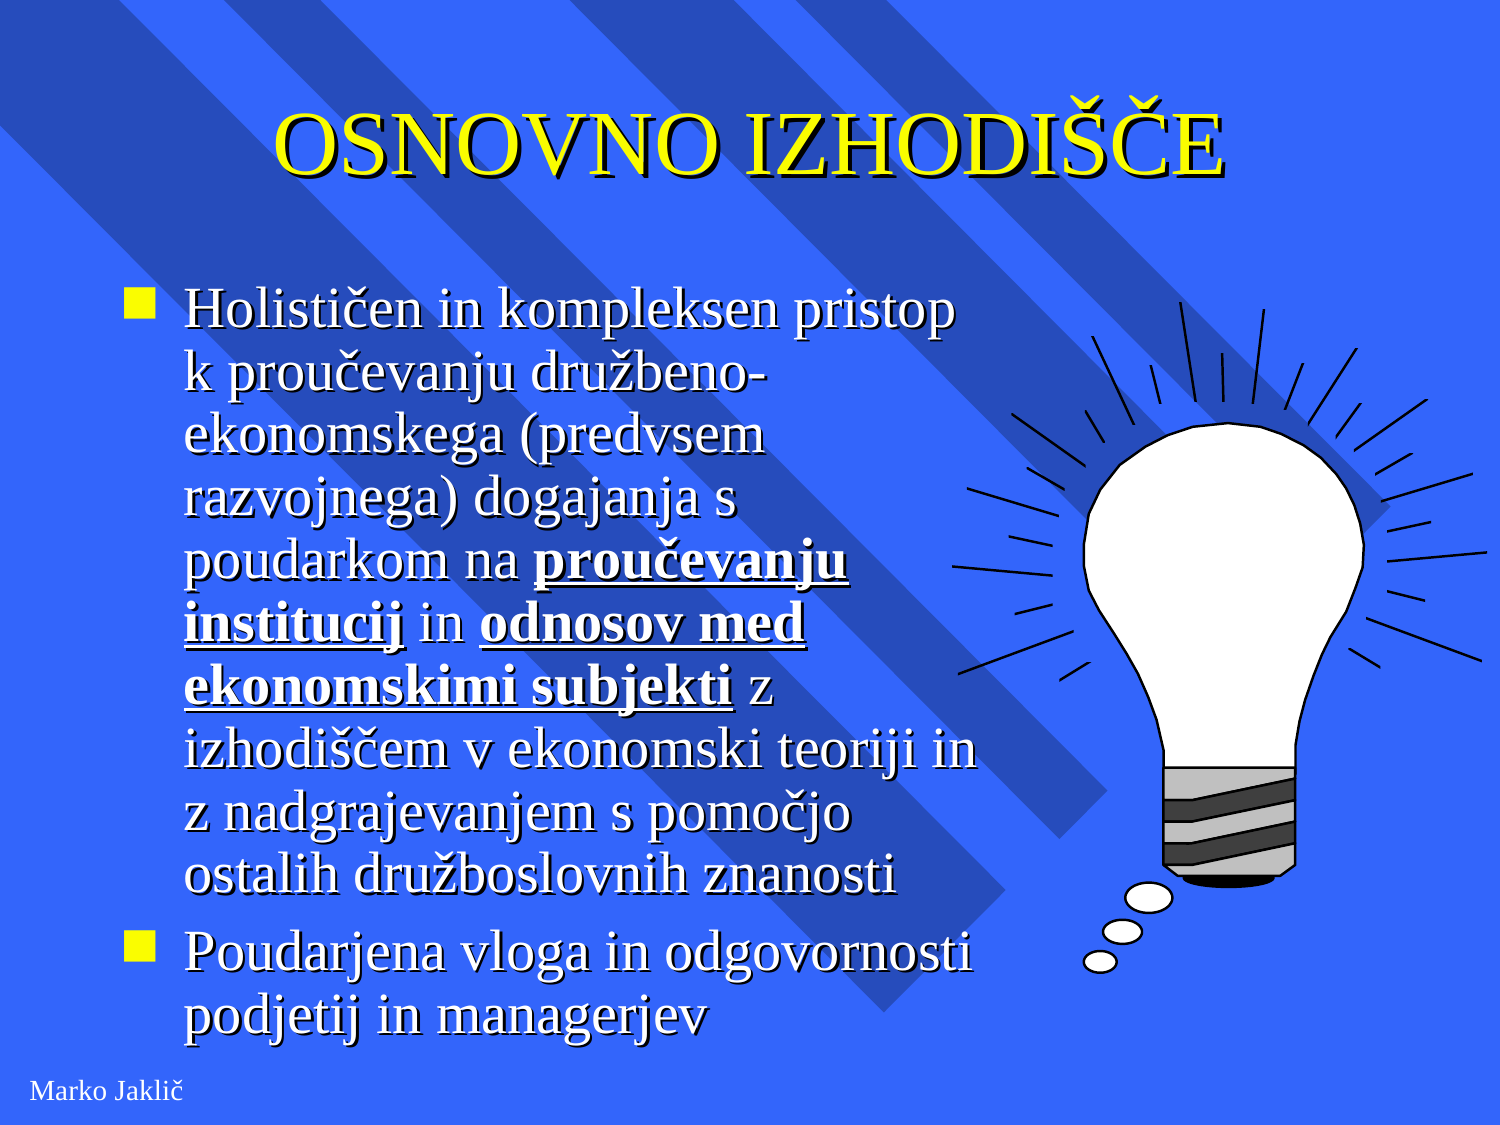

# OSNOVNO IZHODIŠČE
Holističen in kompleksen pristop k proučevanju družbeno-ekonomskega (predvsem razvojnega) dogajanja s poudarkom na proučevanju institucij in odnosov med ekonomskimi subjekti z izhodiščem v ekonomski teoriji in z nadgrajevanjem s pomočjo ostalih družboslovnih znanosti
Poudarjena vloga in odgovornosti podjetij in managerjev